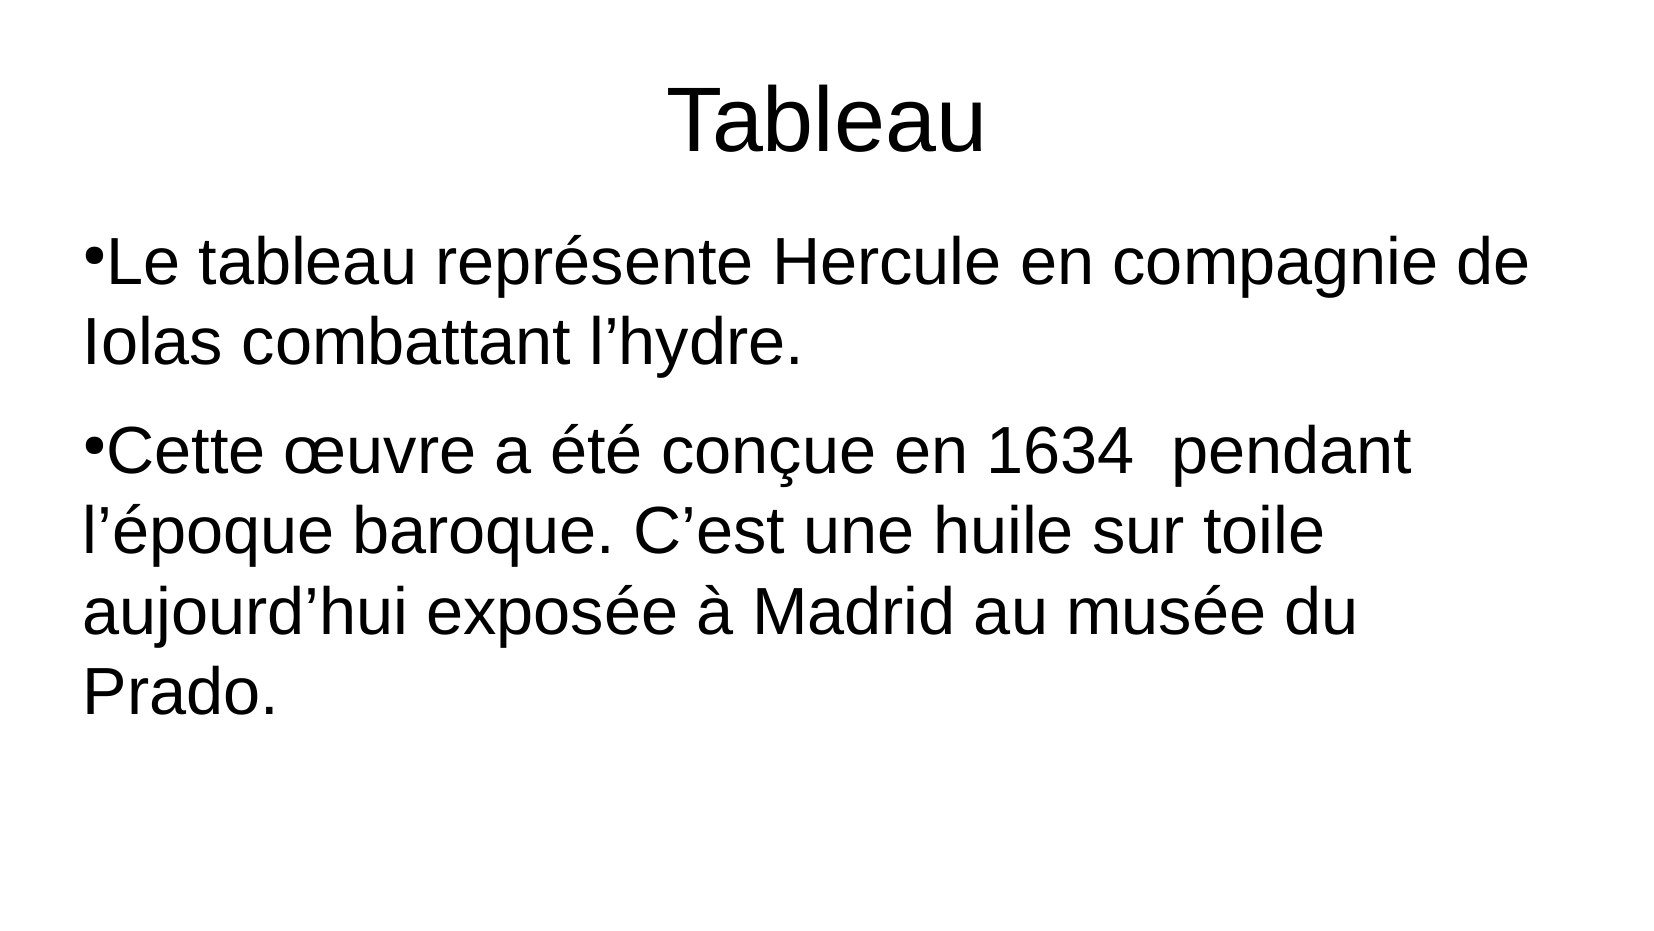

# Tableau
Le tableau représente Hercule en compagnie de Iolas combattant l’hydre.
Cette œuvre a été conçue en 1634 pendant l’époque baroque. C’est une huile sur toile aujourd’hui exposée à Madrid au musée du Prado.